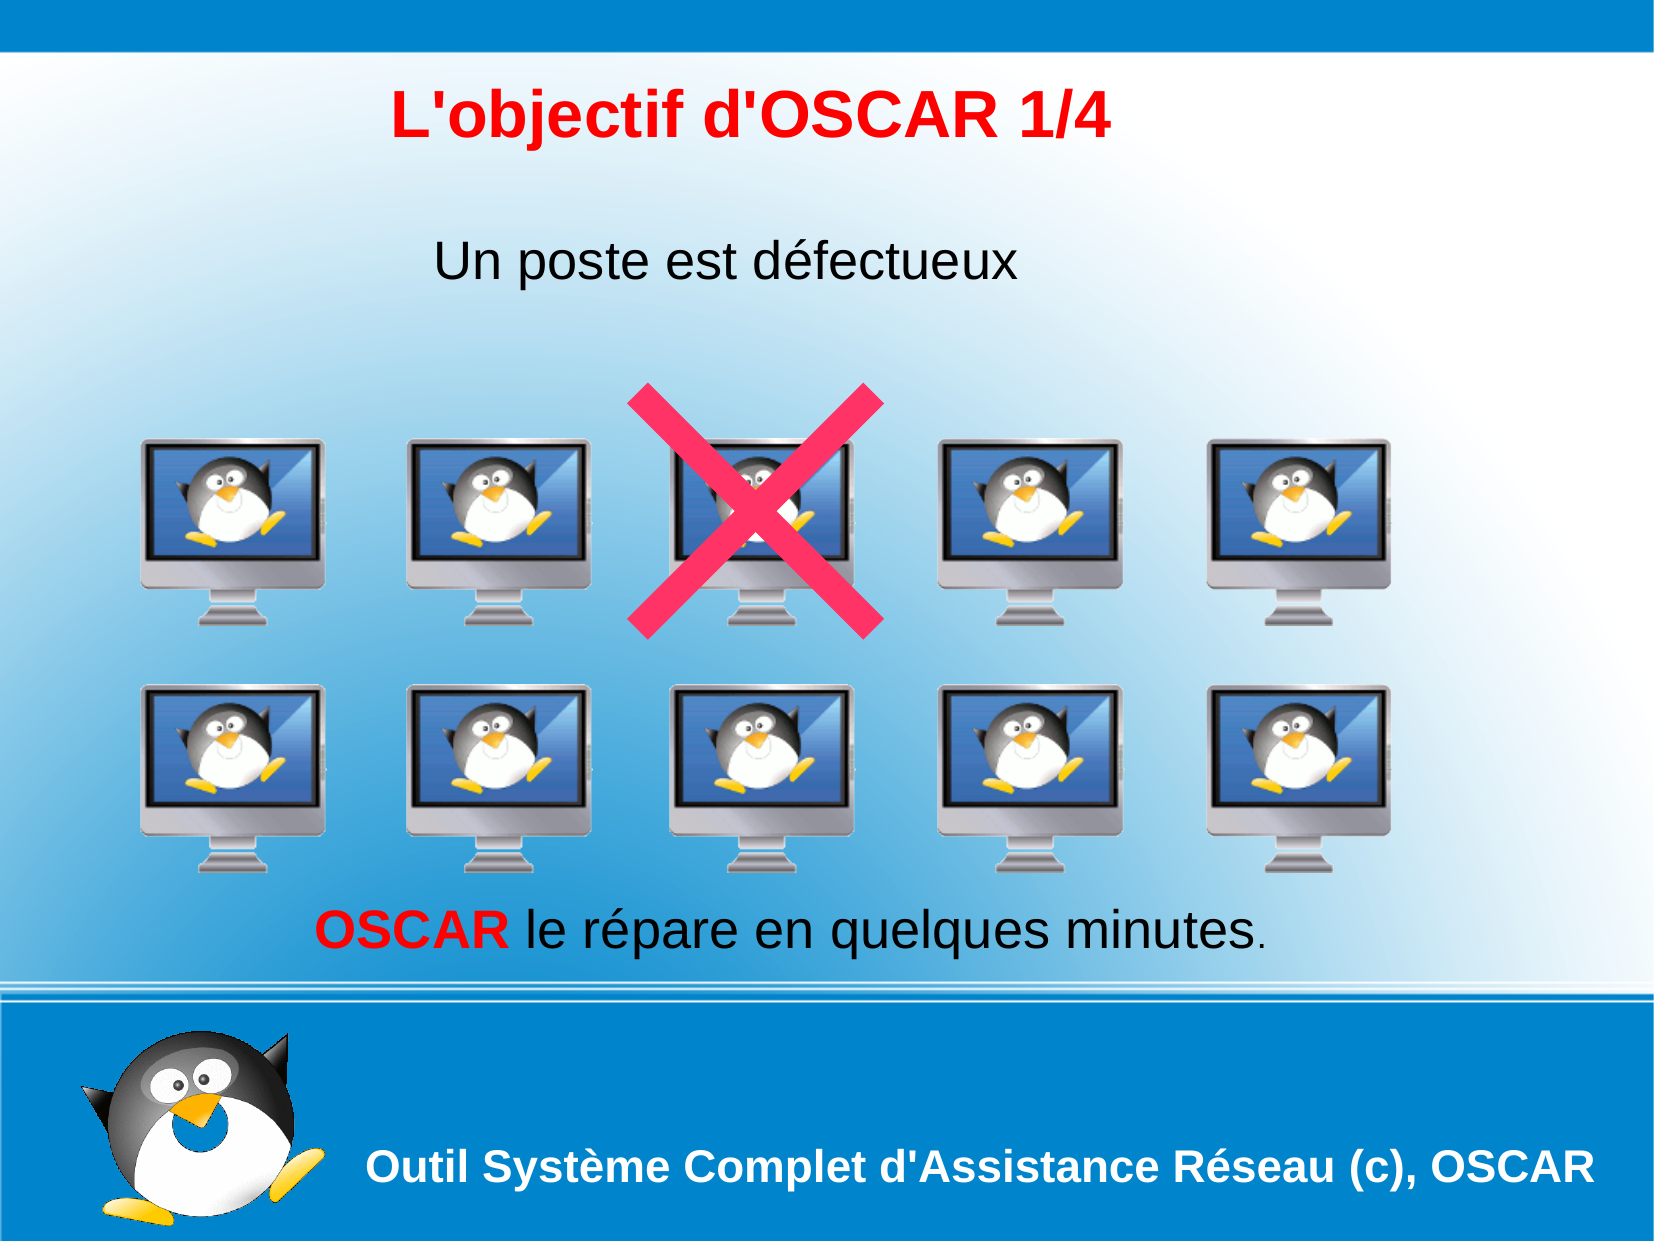

L'objectif d'OSCAR 1/4
Un poste est défectueux
OSCAR le répare en quelques minutes.
# Outil Système Complet d'Assistance Réseau (c), OSCAR